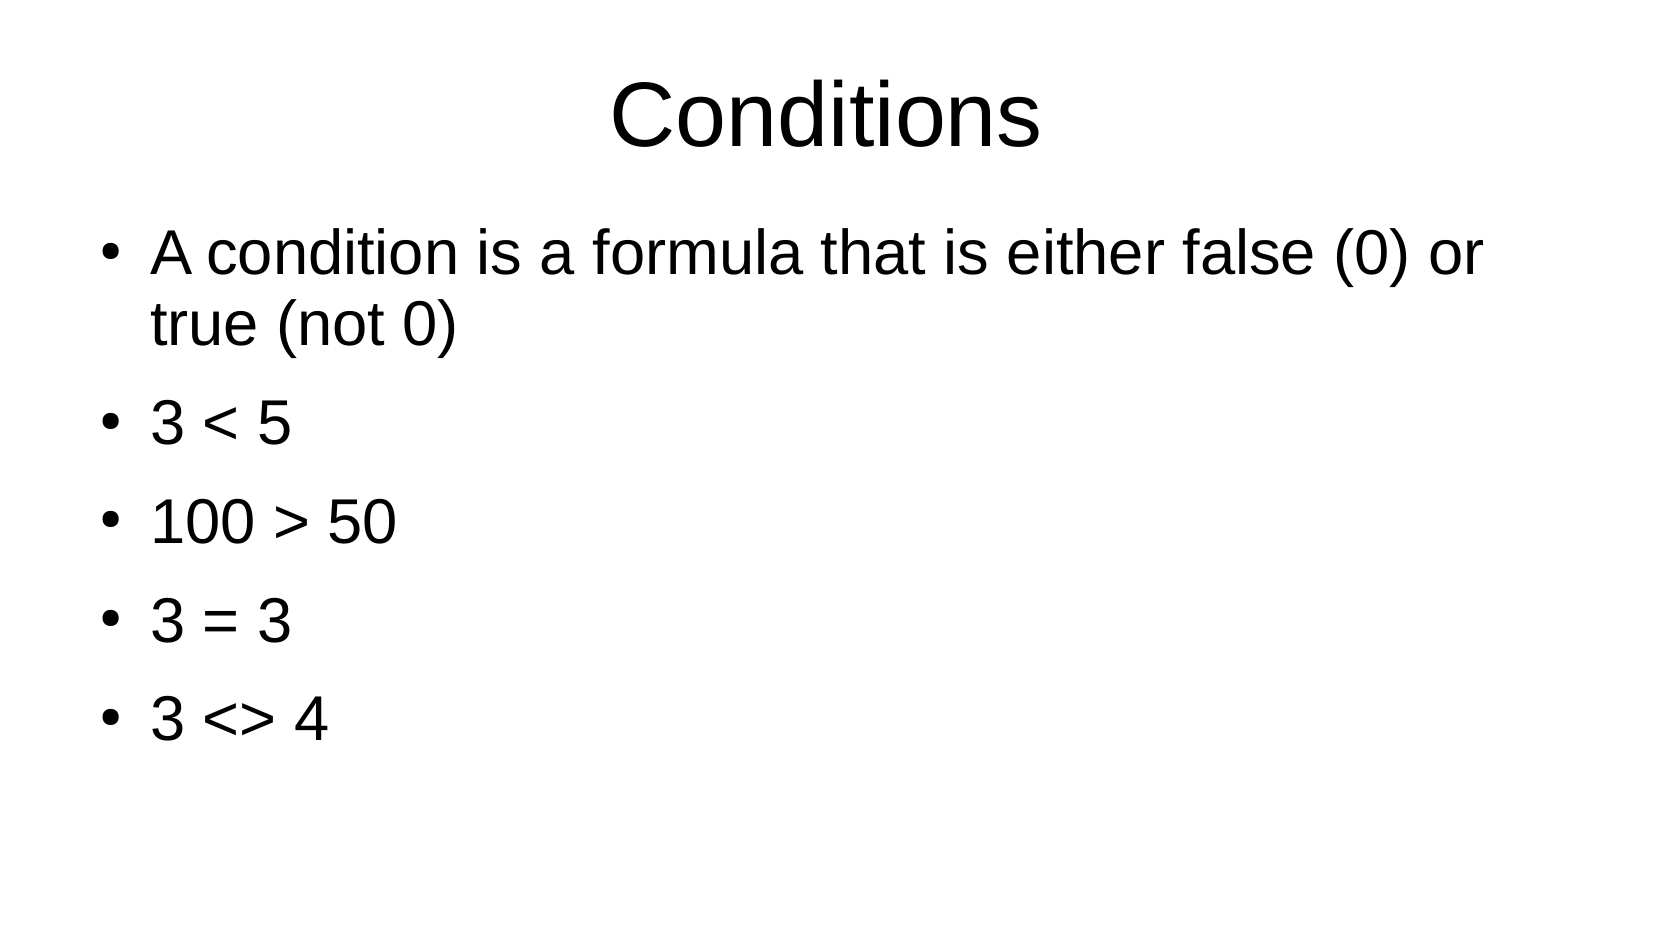

# Conditions
A condition is a formula that is either false (0) or true (not 0)
3 < 5
100 > 50
3 = 3
3 <> 4